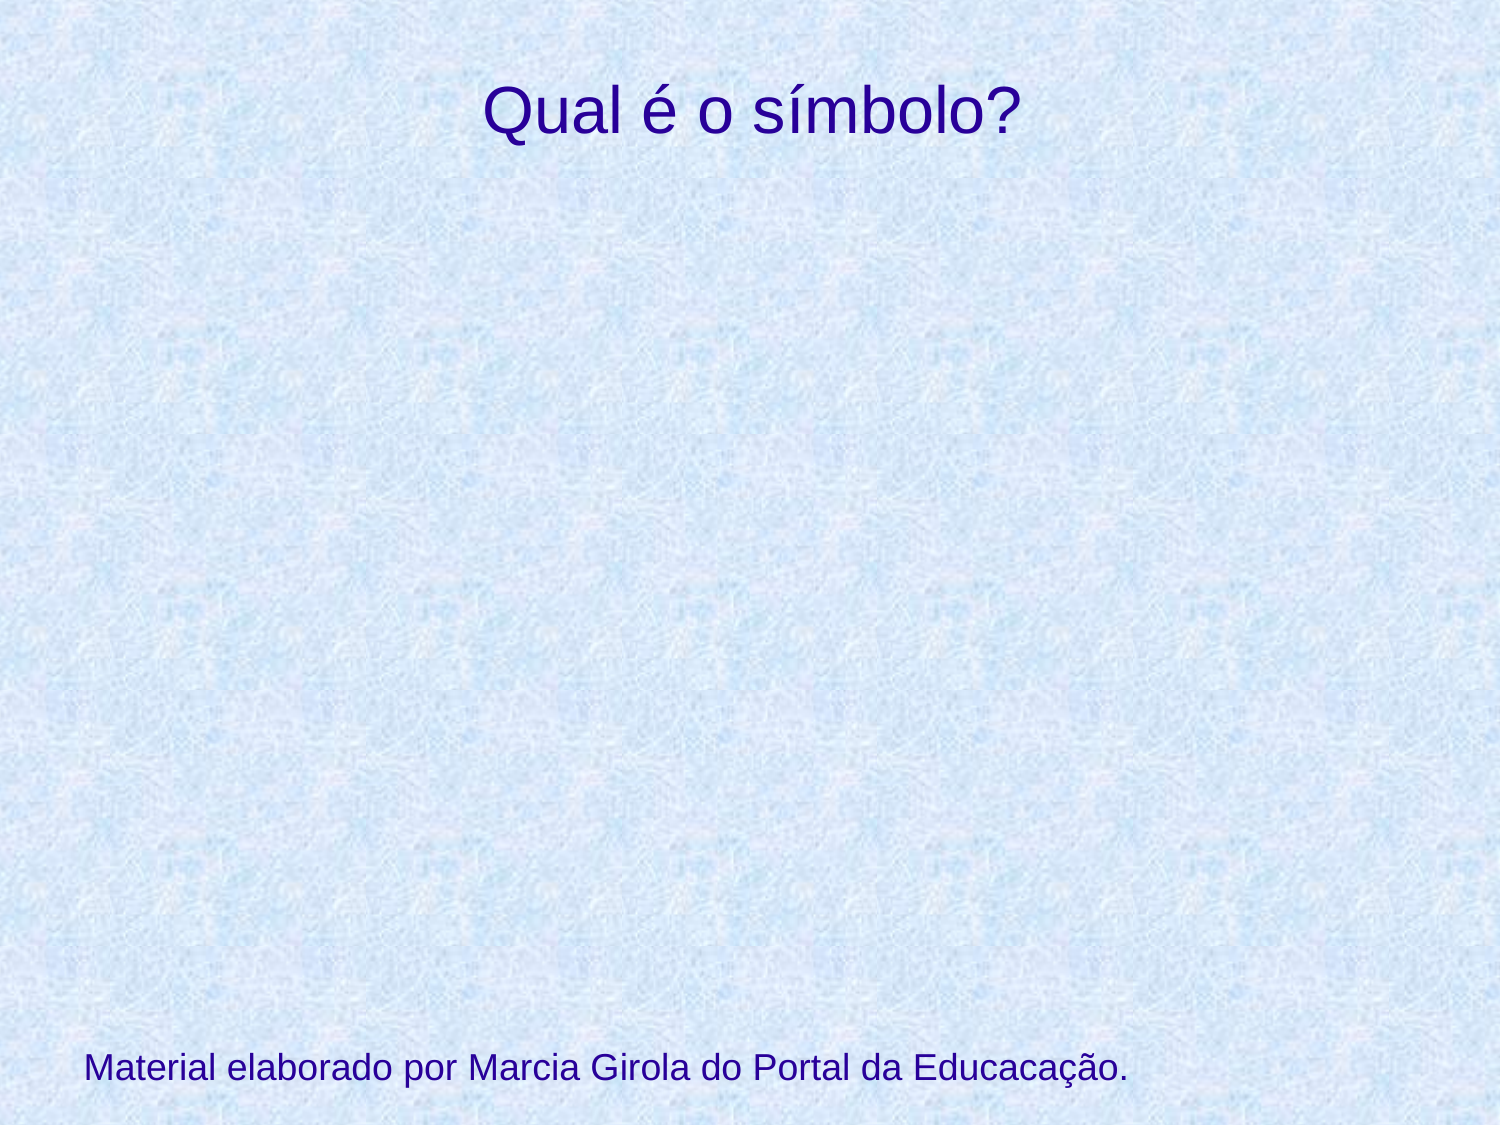

Qual é o símbolo?
Material elaborado por Marcia Girola do Portal da Educacação.